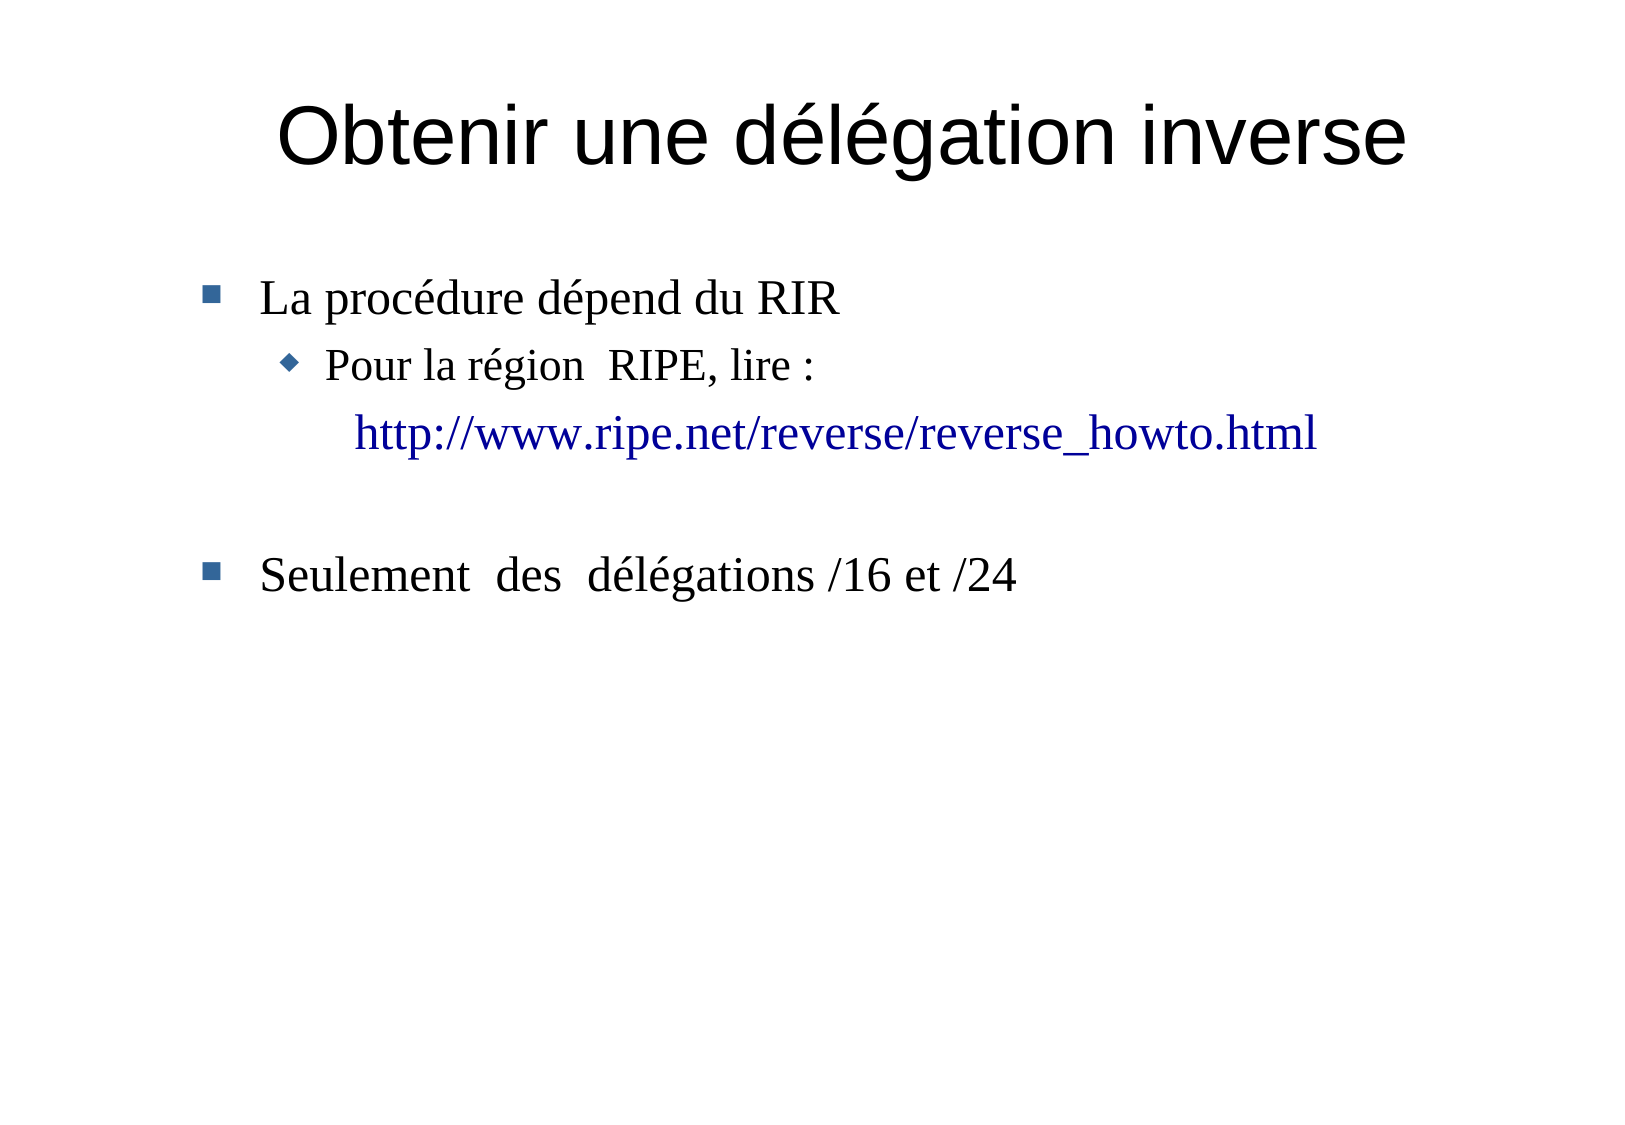

Obtenir une délégation inverse
La procédure dépend du RIR
Pour la région RIPE, lire :
http://www.ripe.net/reverse/reverse_howto.html
Seulement des délégations /16 et /24